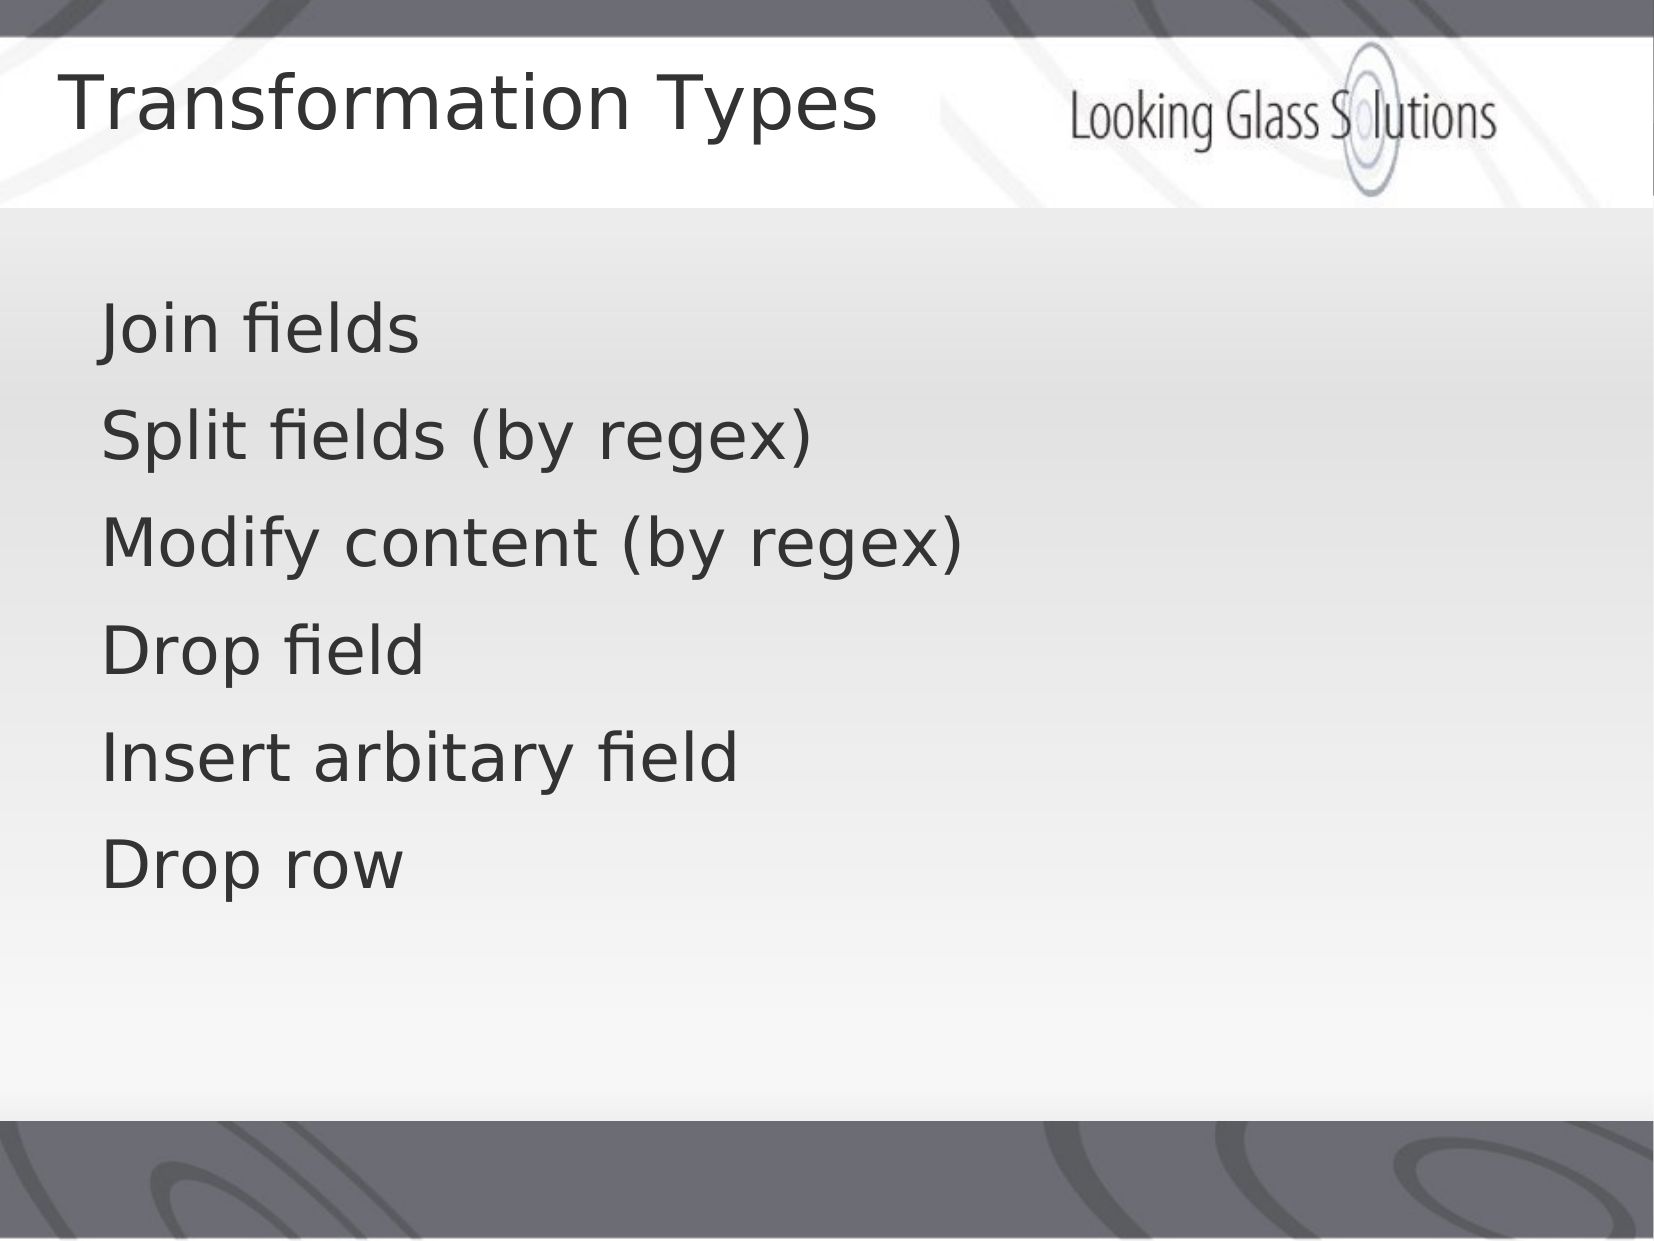

# Transformation Types
Join fields
Split fields (by regex)
Modify content (by regex)
Drop field
Insert arbitary field
Drop row